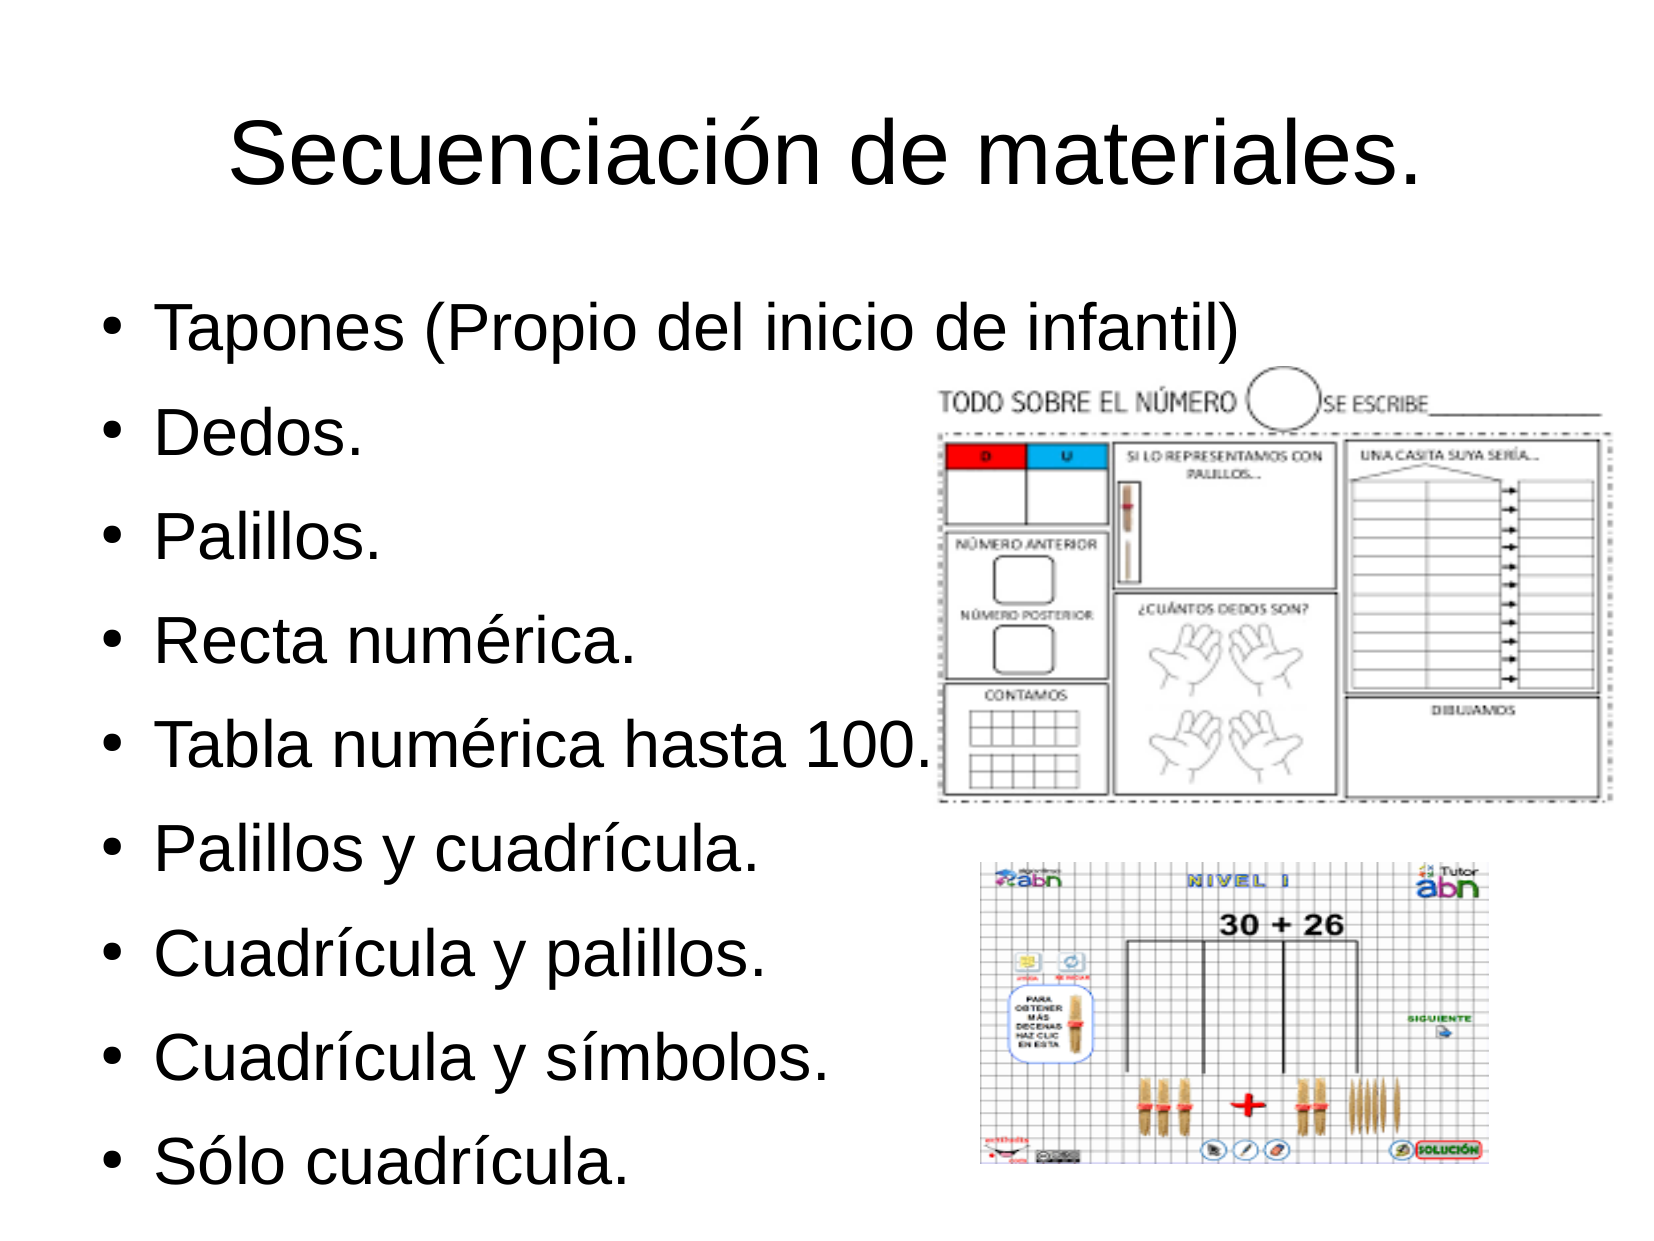

# Secuenciación de materiales.
Tapones (Propio del inicio de infantil)
Dedos.
Palillos.
Recta numérica.
Tabla numérica hasta 100.
Palillos y cuadrícula.
Cuadrícula y palillos.
Cuadrícula y símbolos.
Sólo cuadrícula.